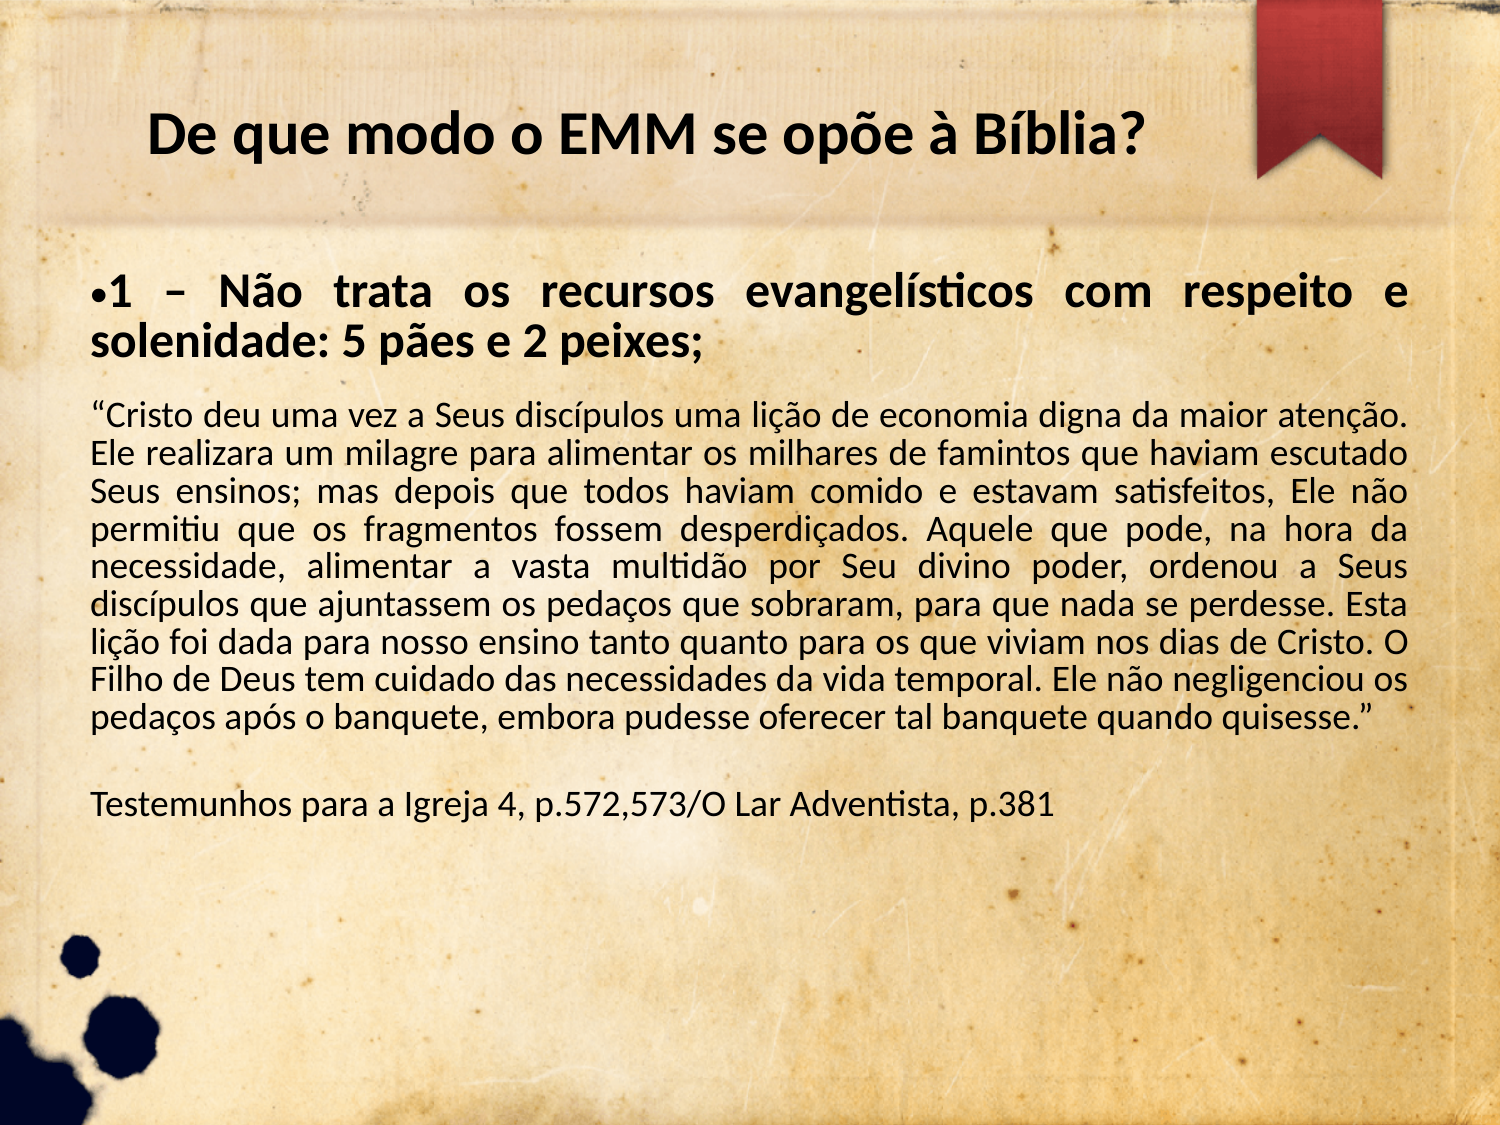

# De que modo o EMM se opõe à Bíblia?
1 – Não trata os recursos evangelísticos com respeito e solenidade: 5 pães e 2 peixes;
“Cristo deu uma vez a Seus discípulos uma lição de economia digna da maior atenção. Ele realizara um milagre para alimentar os milhares de famintos que haviam escutado Seus ensinos; mas depois que todos haviam comido e estavam satisfeitos, Ele não permitiu que os fragmentos fossem desperdiçados. Aquele que pode, na hora da necessidade, alimentar a vasta multidão por Seu divino poder, ordenou a Seus discípulos que ajuntassem os pedaços que sobraram, para que nada se perdesse. Esta lição foi dada para nosso ensino tanto quanto para os que viviam nos dias de Cristo. O Filho de Deus tem cuidado das necessidades da vida temporal. Ele não negligenciou os pedaços após o banquete, embora pudesse oferecer tal banquete quando quisesse.”
Testemunhos para a Igreja 4, p.572,573/O Lar Adventista, p.381